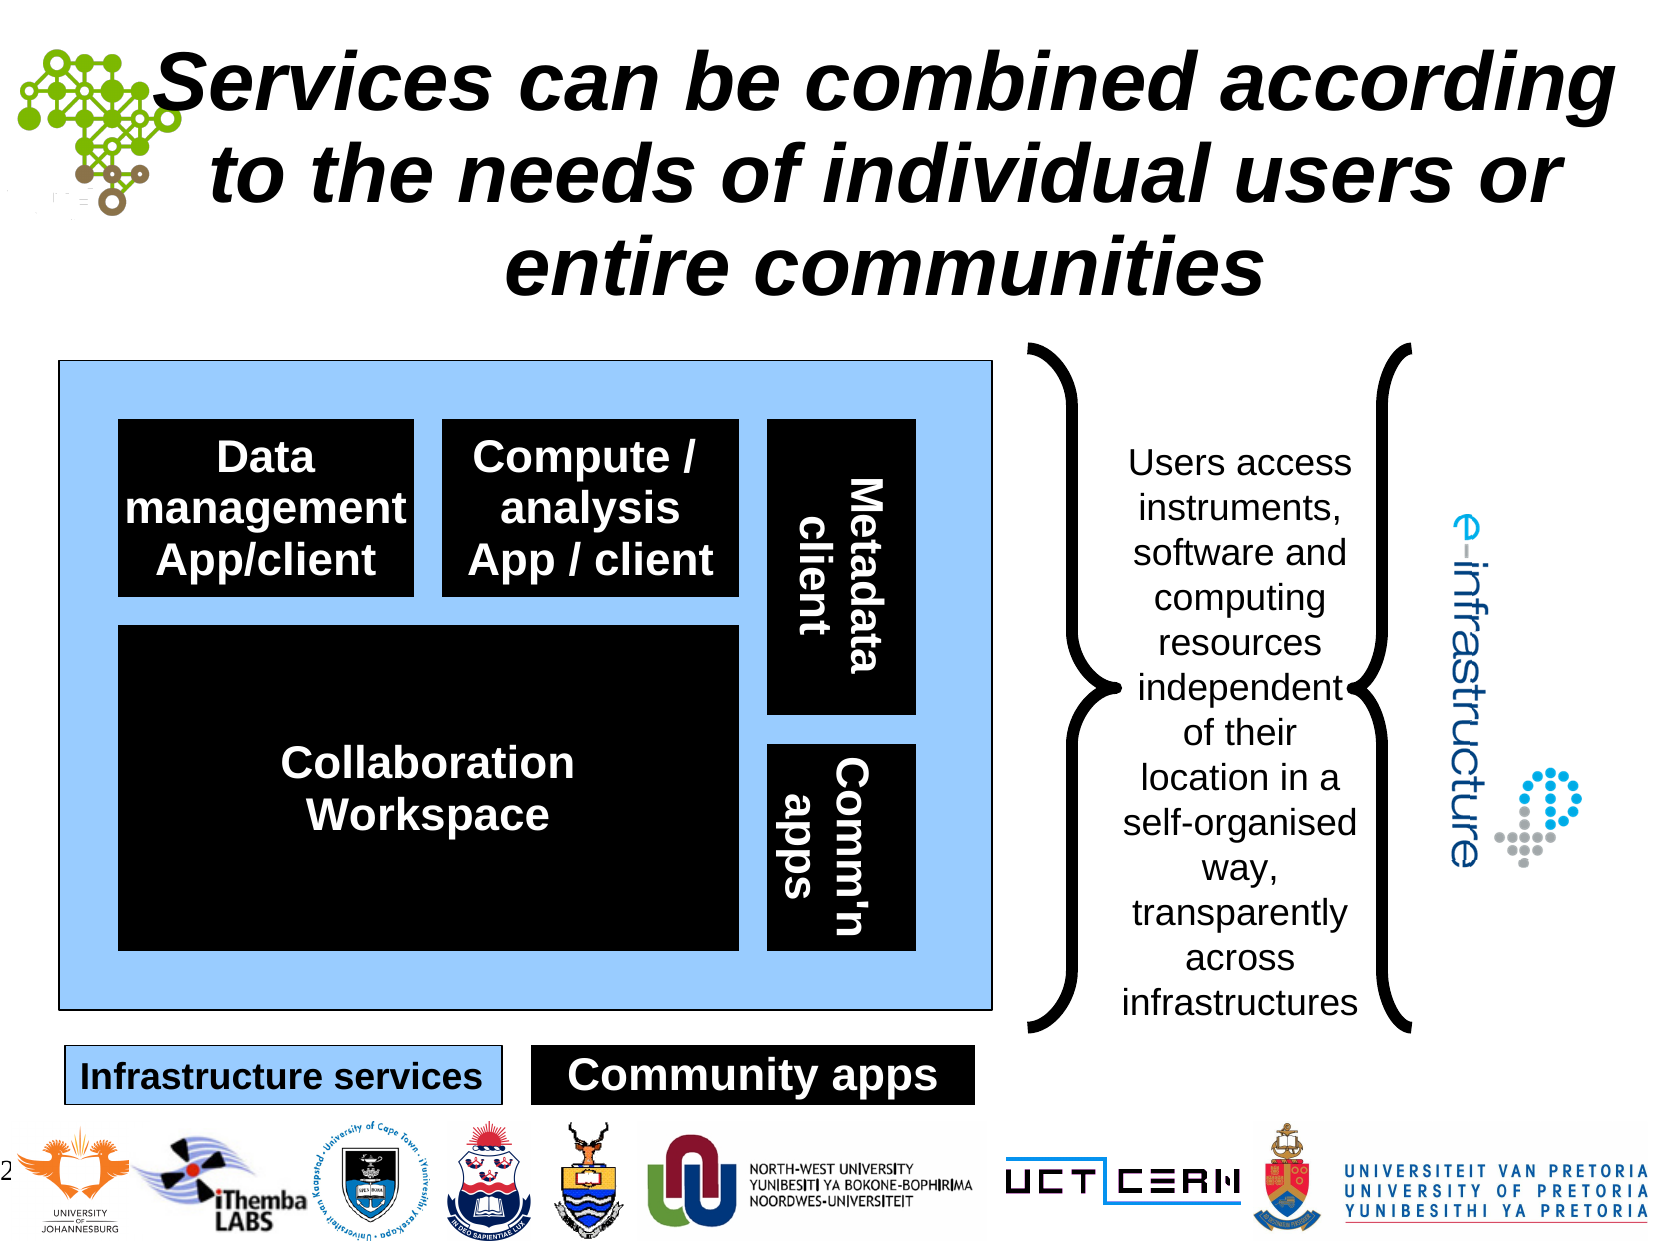

# Services can be combined according to the needs of individual users or entire communities
Metadata
client
Data
management
App/client
Compute /
analysis
App / client
Users access instruments, software and computing resources independent of their location in a self-organised way, transparently across infrastructures
Collaboration
Workspace
Comm'n
apps
Infrastructure services
Community apps
8